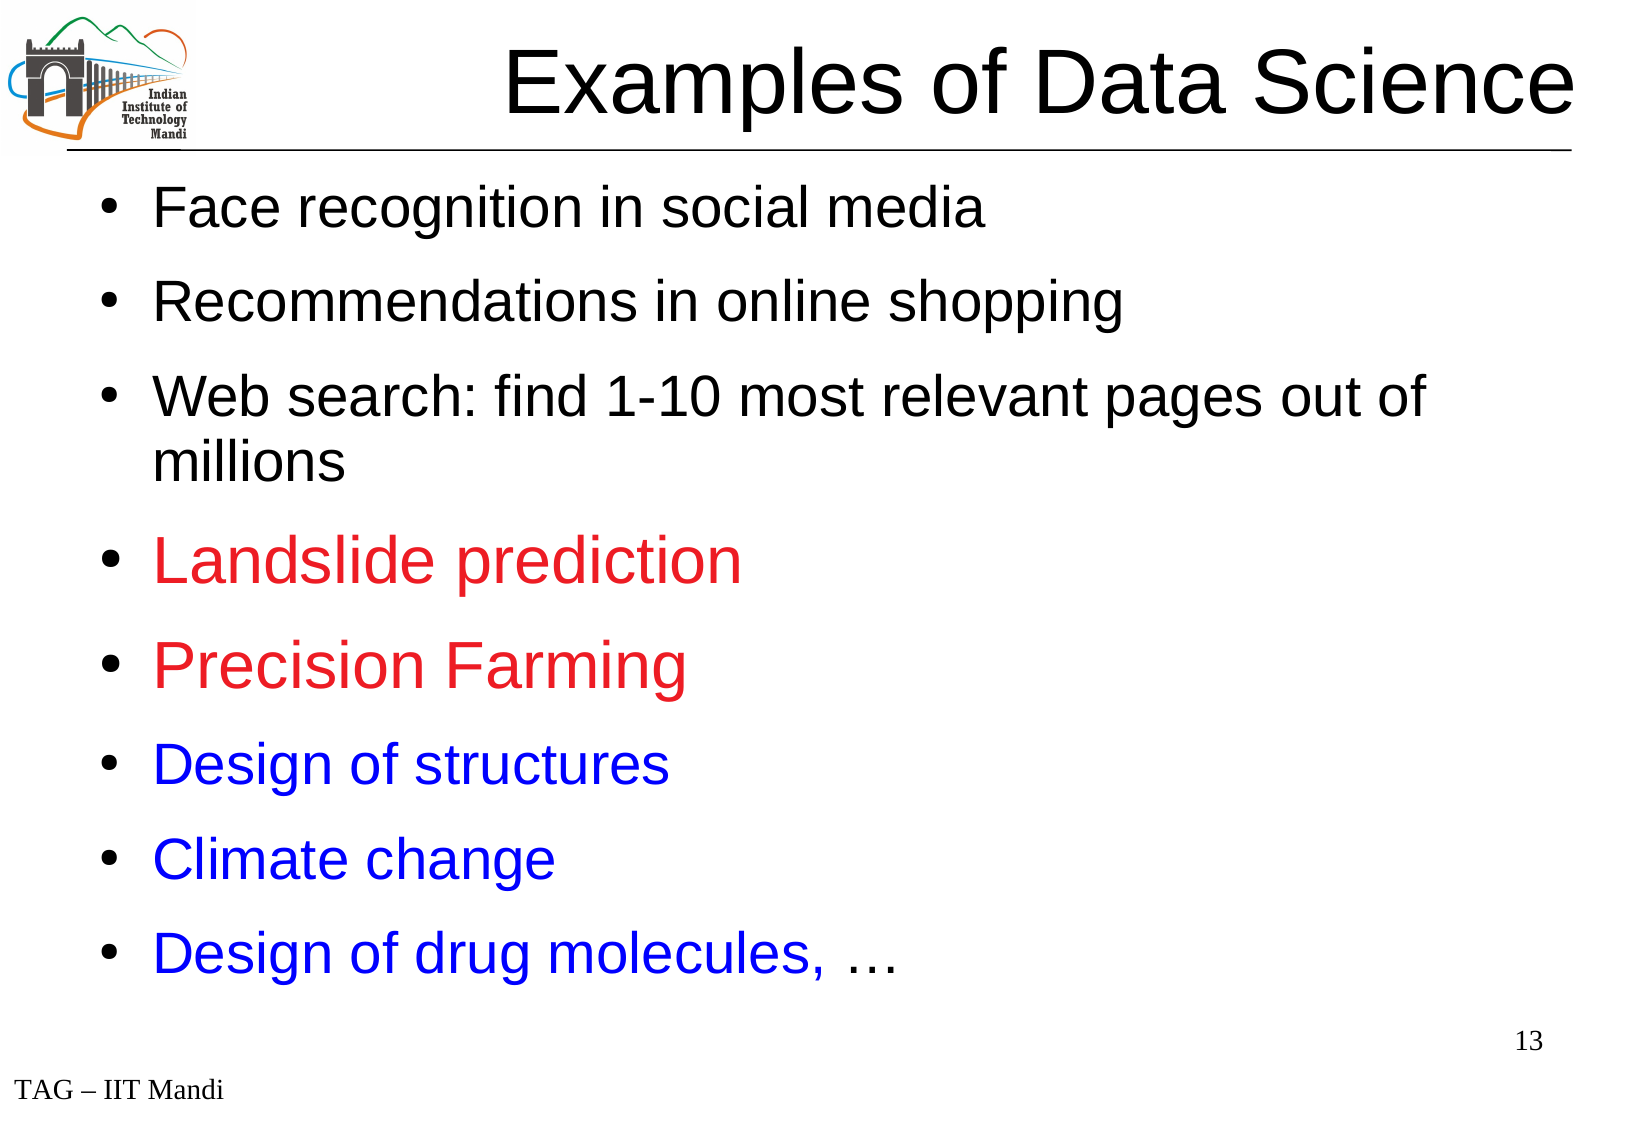

# Examples of Data Science
Face recognition in social media
Recommendations in online shopping
Web search: find 1-10 most relevant pages out of millions
Landslide prediction
Precision Farming
Design of structures
Climate change
Design of drug molecules, …
13